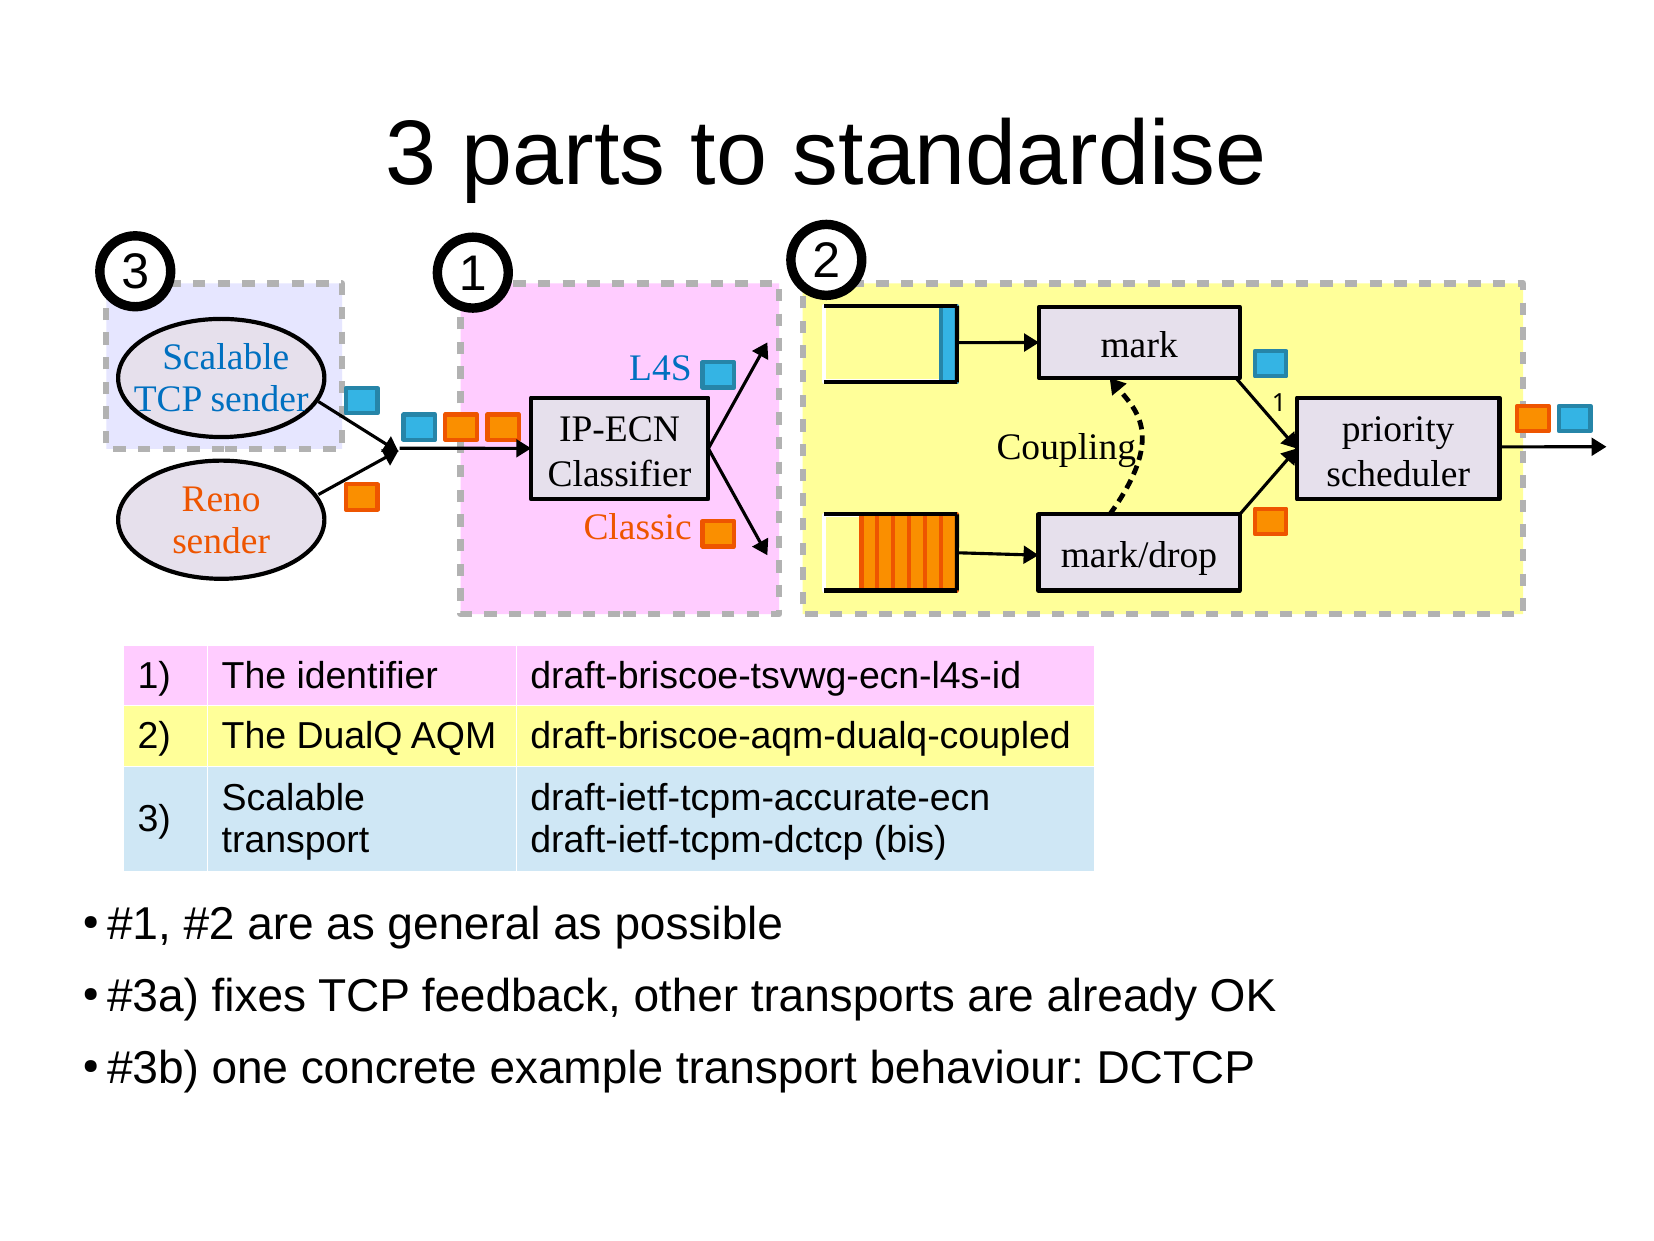

# 3 parts to standardise
2
3
1
mark
 Scalable
TCP sender
 L4S
1
IP-ECN
Classifier
priority scheduler
Coupling
Reno
sender
Classic
mark/drop
| 1) | The identifier | draft-briscoe-tsvwg-ecn-l4s-id |
| --- | --- | --- |
| 2) | The DualQ AQM | draft-briscoe-aqm-dualq-coupled |
| 3) | Scalable transport | draft-ietf-tcpm-accurate-ecn draft-ietf-tcpm-dctcp (bis) |
#1, #2 are as general as possible
#3a) fixes TCP feedback, other transports are already OK
#3b) one concrete example transport behaviour: DCTCP